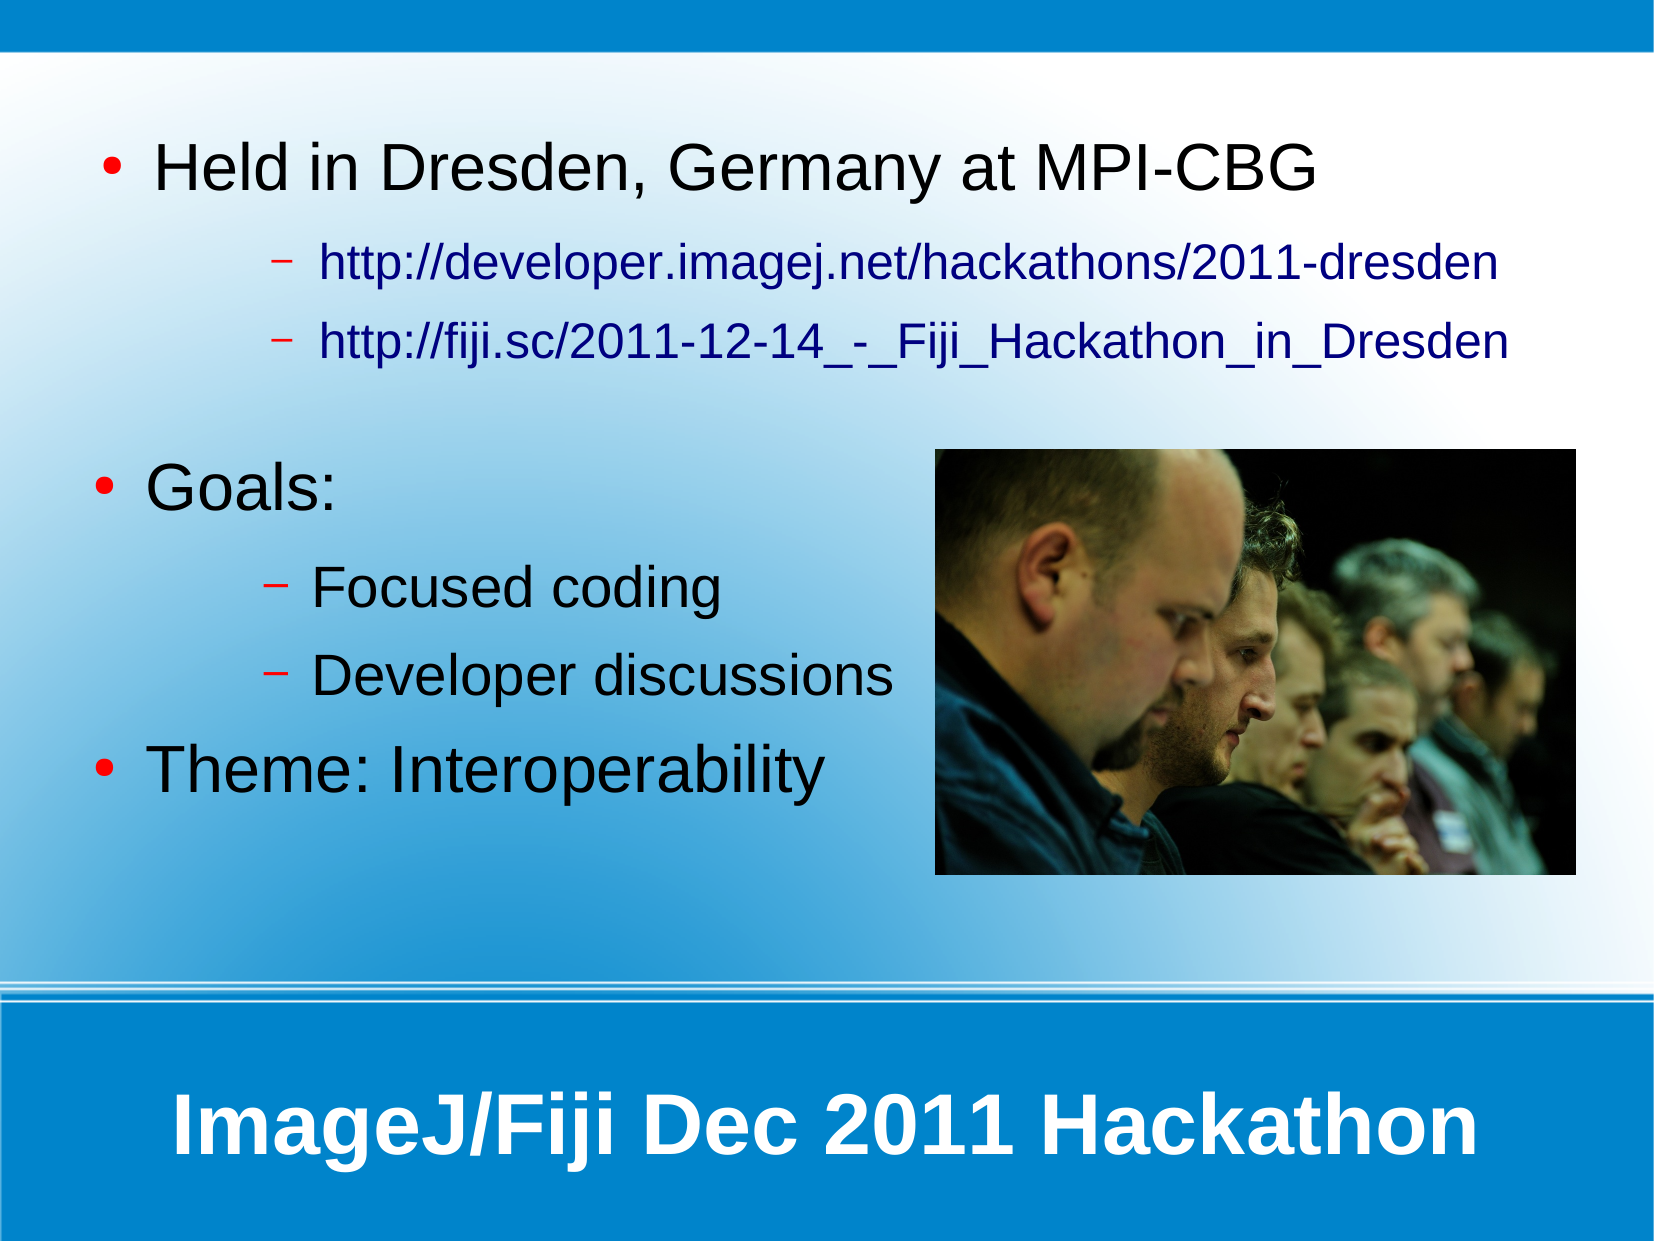

Held in Dresden, Germany at MPI-CBG
http://developer.imagej.net/hackathons/2011-dresden
http://fiji.sc/2011-12-14_-_Fiji_Hackathon_in_Dresden
Goals:
Focused coding
Developer discussions
Theme: Interoperability
# ImageJ/Fiji Dec 2011 Hackathon